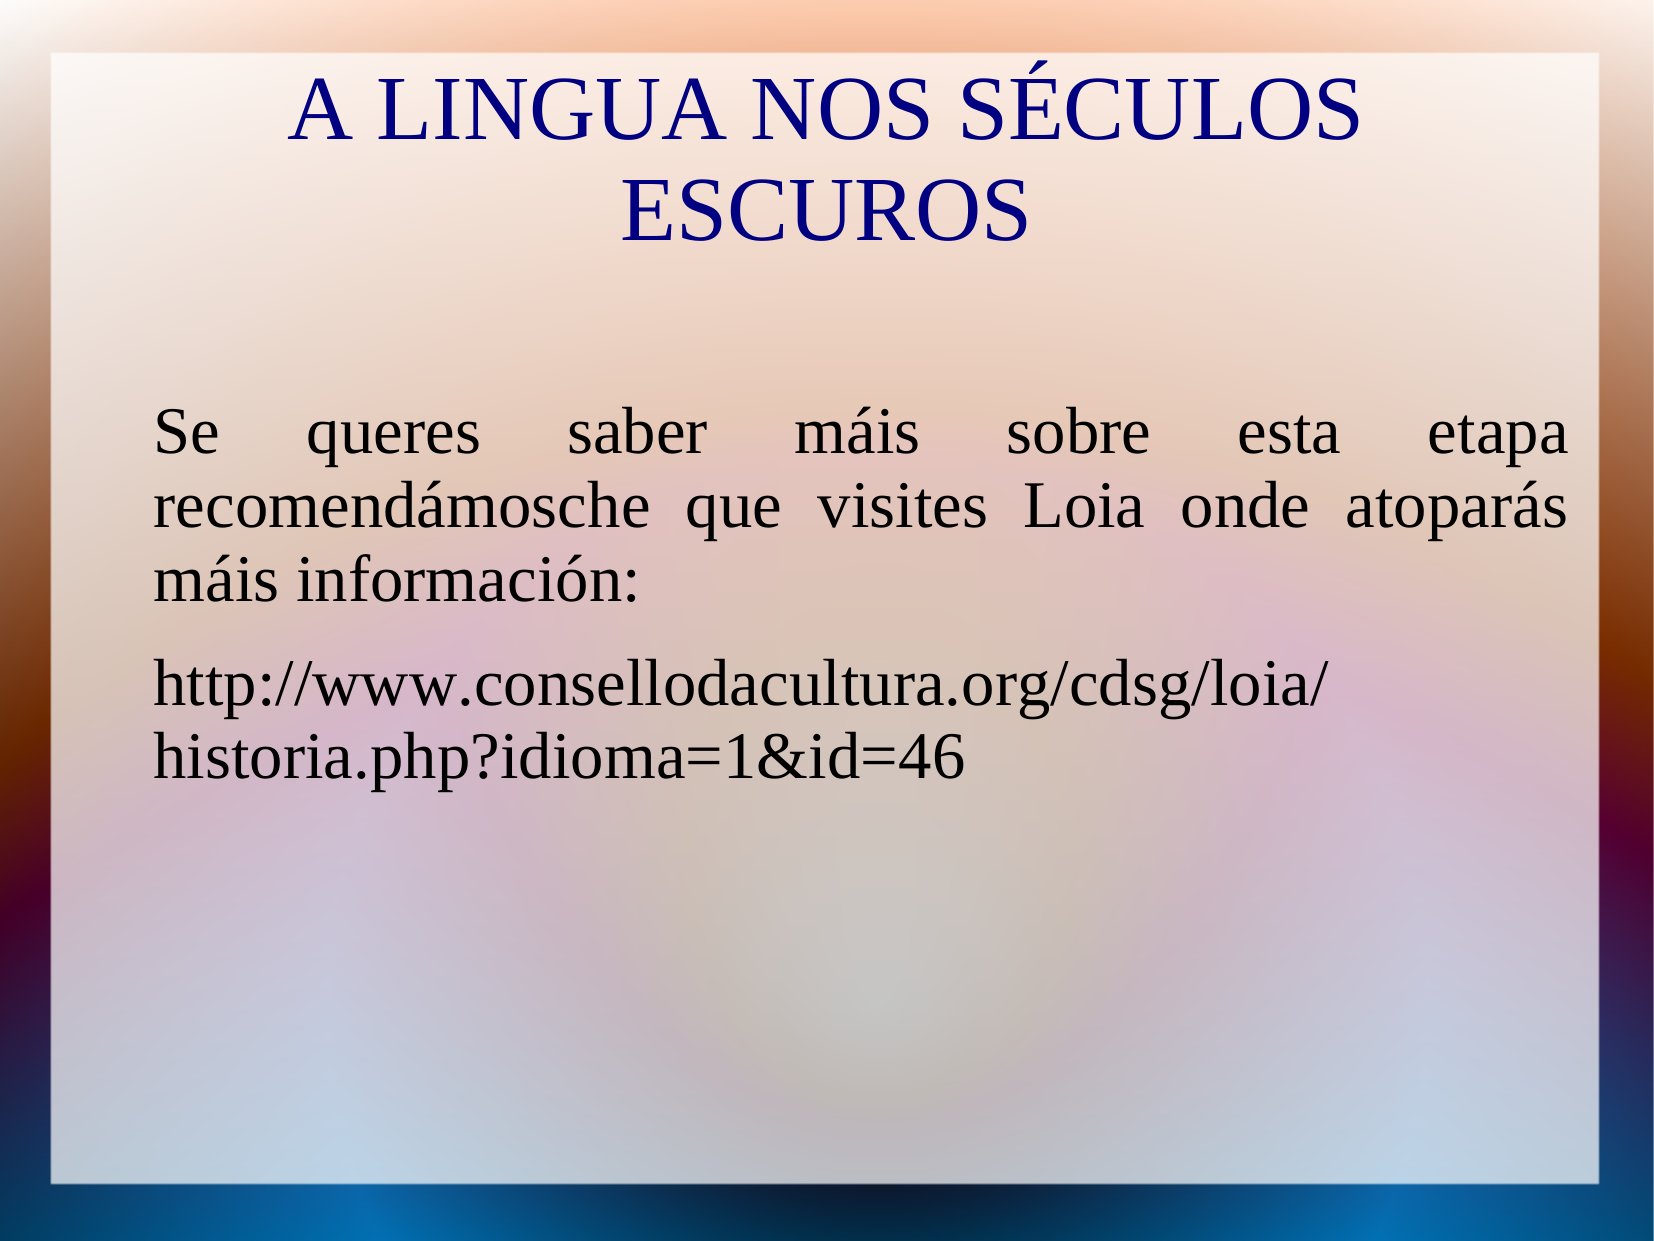

# A LINGUA NOS SÉCULOS ESCUROS
Se queres saber máis sobre esta etapa recomendámosche que visites Loia onde atoparás máis información:
http://www.consellodacultura.org/cdsg/loia/historia.php?idioma=1&id=46